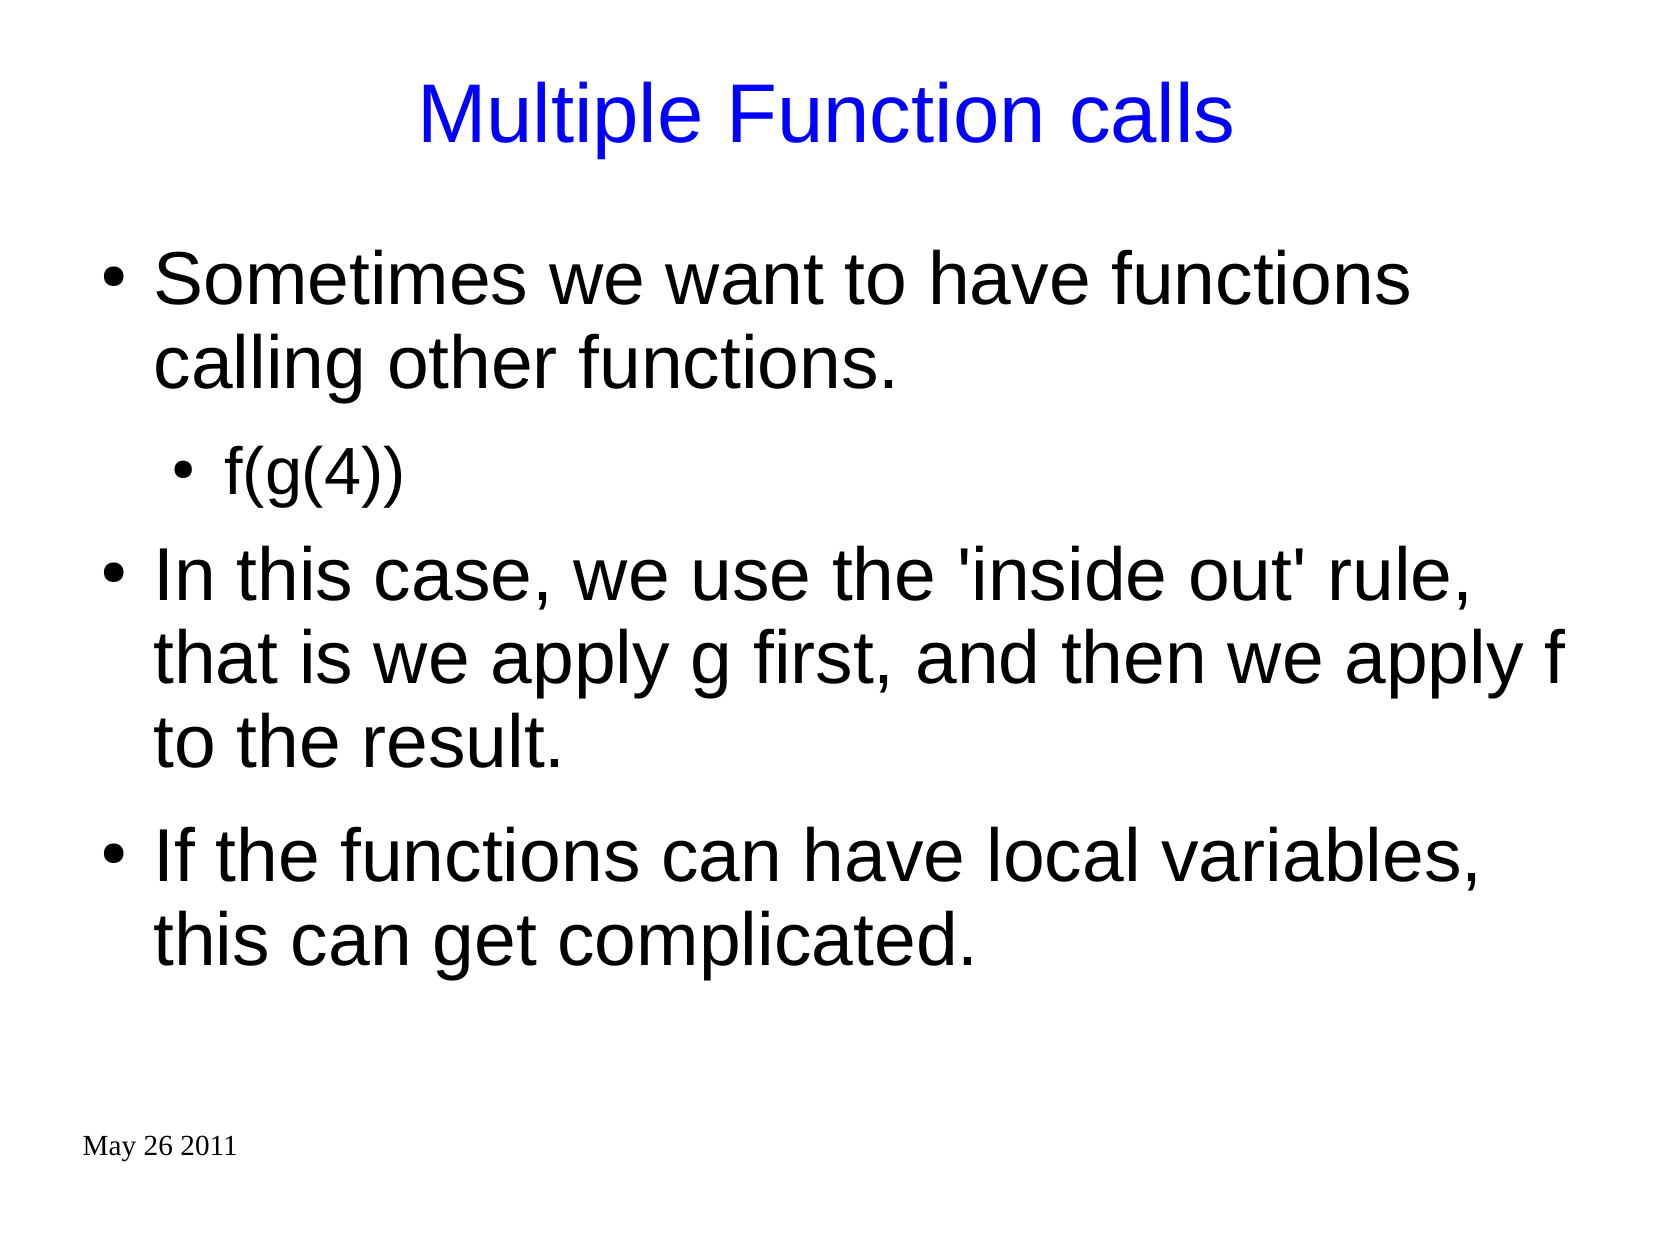

# Multiple Function calls
Sometimes we want to have functions calling other functions.
f(g(4))
In this case, we use the 'inside out' rule, that is we apply g first, and then we apply f to the result.
If the functions can have local variables, this can get complicated.
May 26 2011